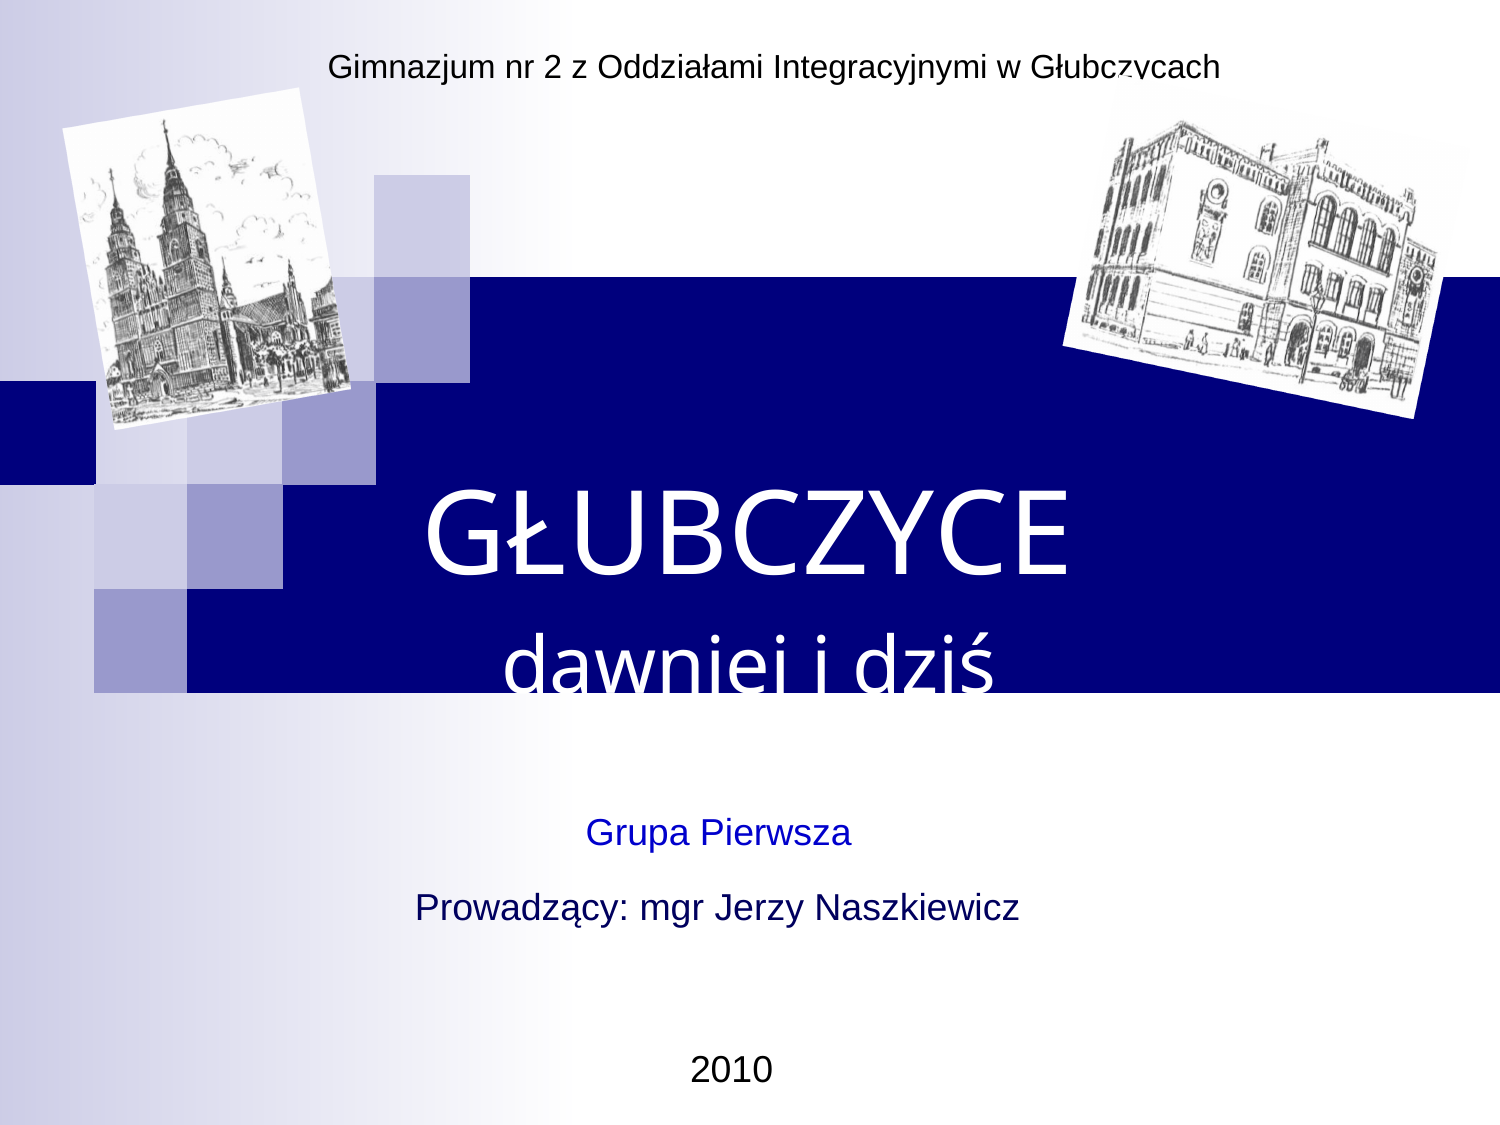

Gimnazjum nr 2 z Oddziałami Integracyjnymi w Głubczycach
# GŁUBCZYCE dawniej i dziś
Grupa Pierwsza
Prowadzący: mgr Jerzy Naszkiewicz
2010